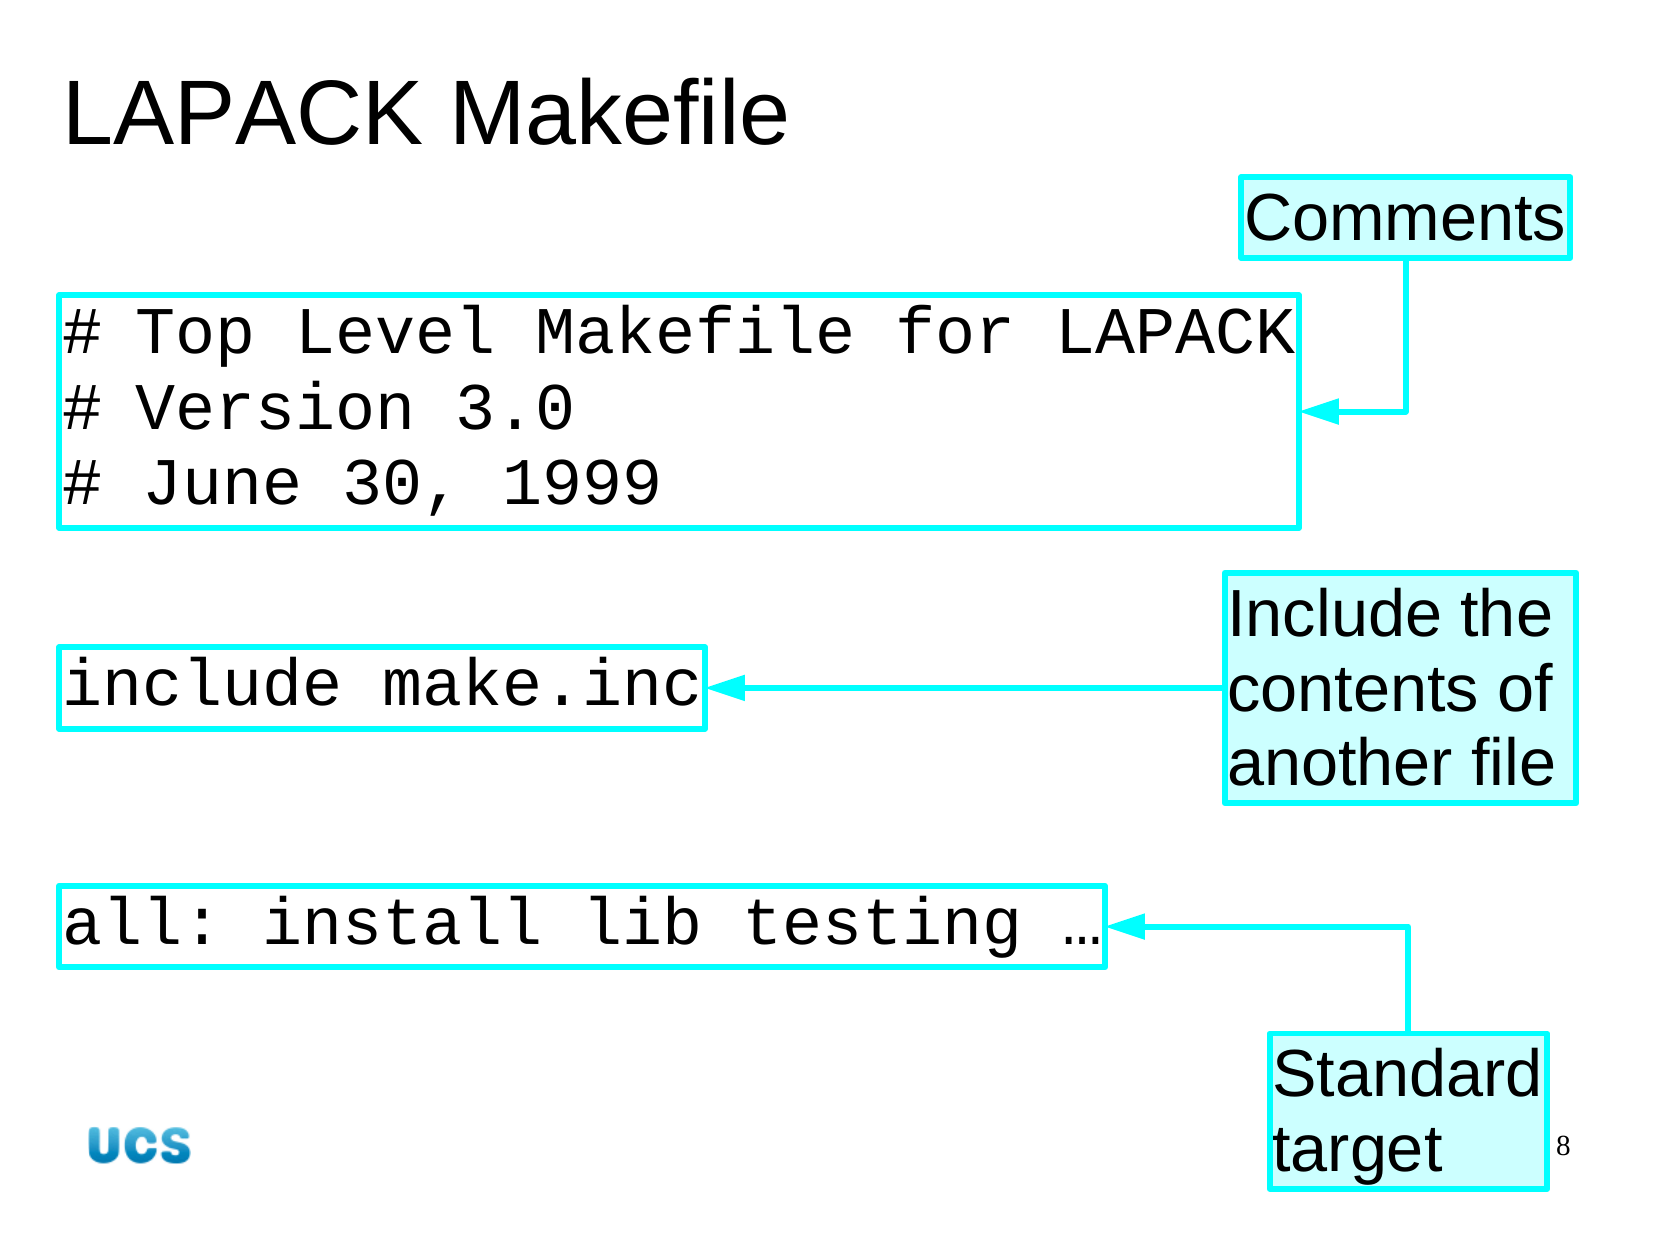

LAPACK Makefile
Comments
#	Top Level Makefile for LAPACK
#	Version 3.0
# June 30, 1999
Include the
contents of
another file
include make.inc
all: install lib testing …
Standard
target
8